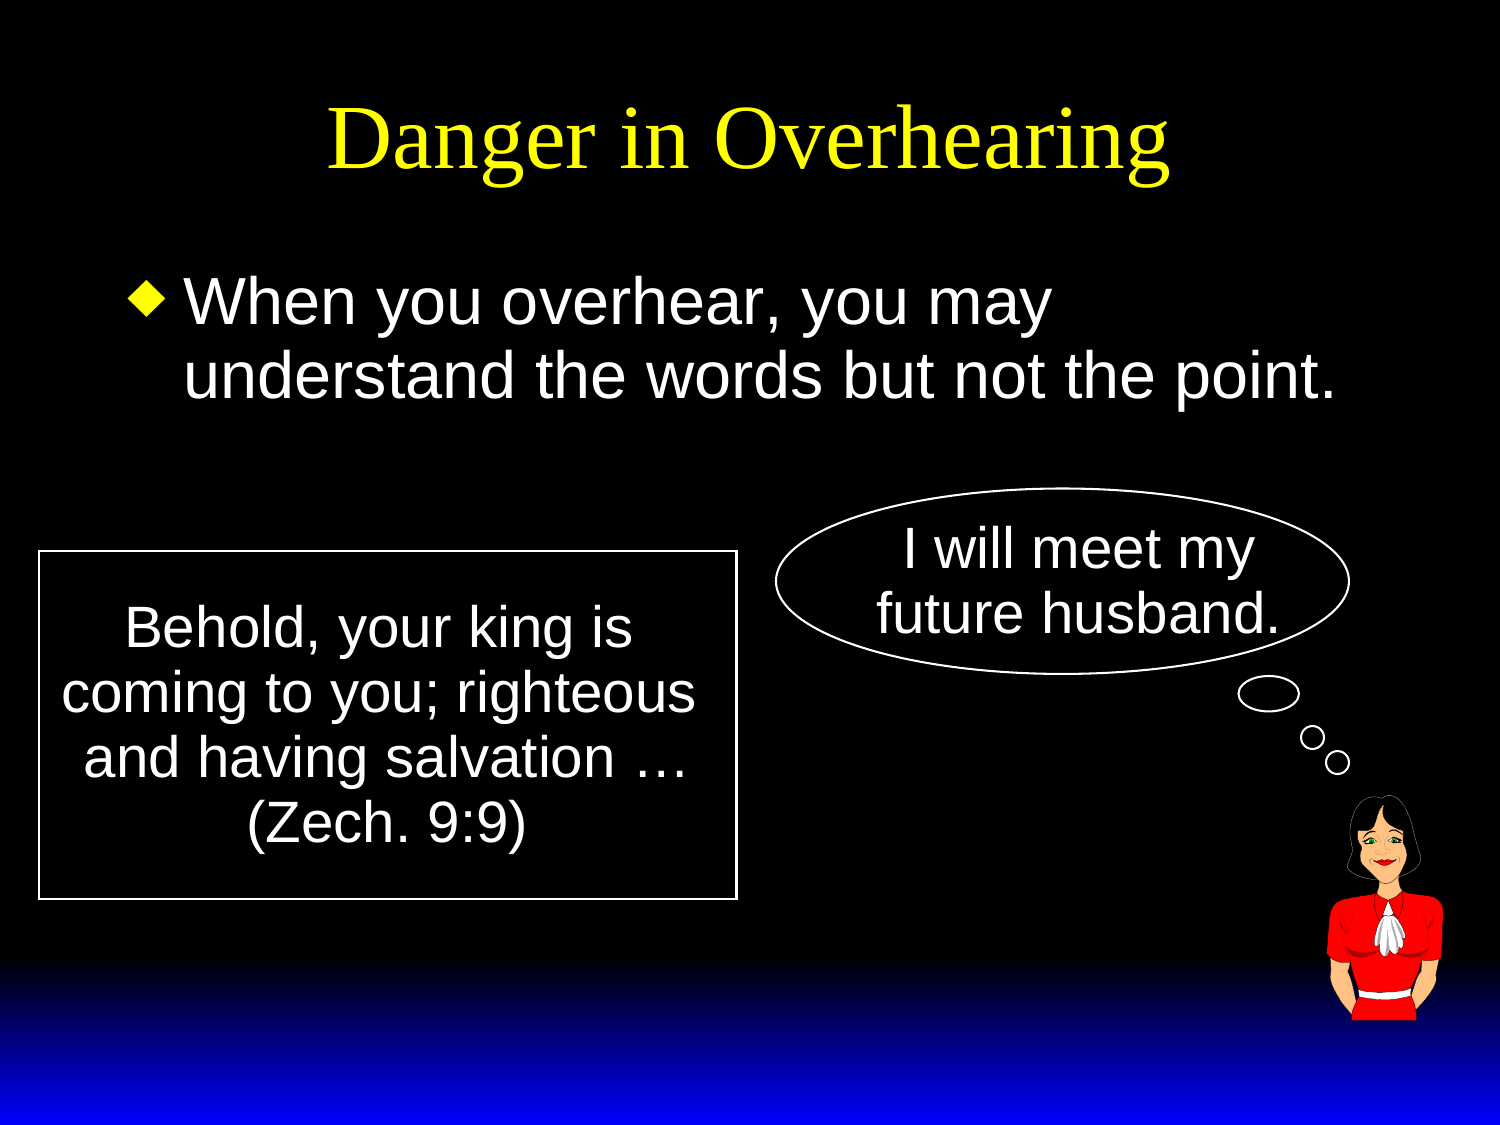

# Danger in Overhearing
When you overhear, you may understand the words but not the point.
I will meet my
future husband.
Behold, your king is
coming to you; righteous
and having salvation …
(Zech. 9:9)